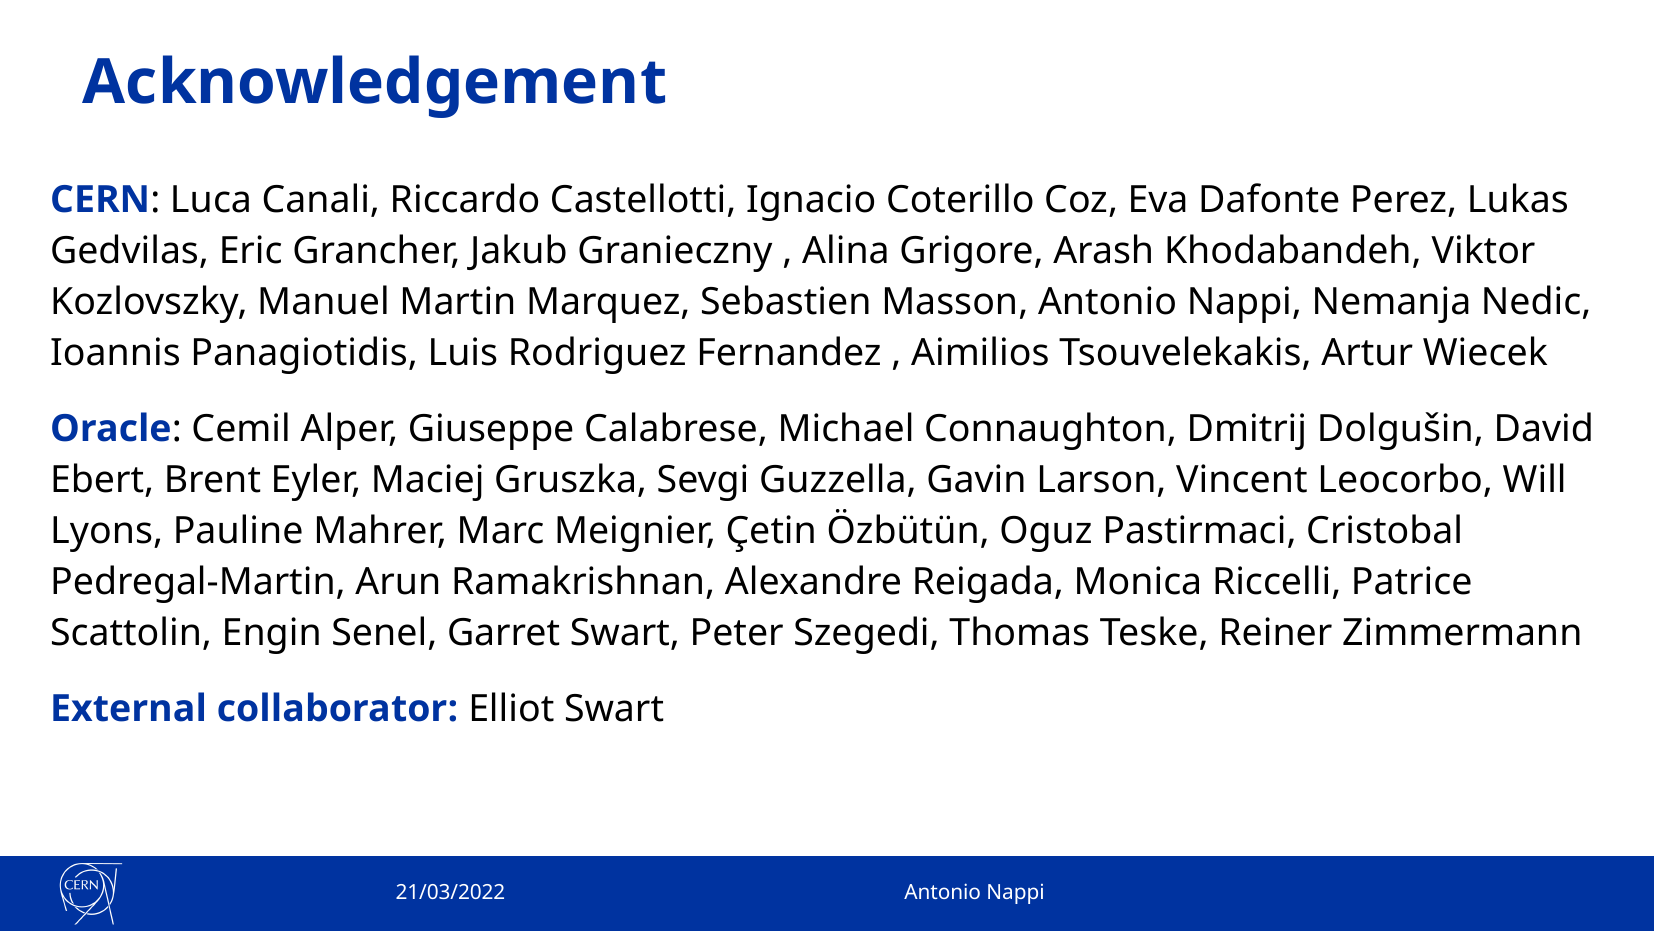

# Acknowledgement
CERN: Luca Canali, Riccardo Castellotti, Ignacio Coterillo Coz, Eva Dafonte Perez, Lukas Gedvilas, Eric Grancher, Jakub Granieczny , Alina Grigore, Arash Khodabandeh, Viktor Kozlovszky, Manuel Martin Marquez, Sebastien Masson, Antonio Nappi, Nemanja Nedic, Ioannis Panagiotidis, Luis Rodriguez Fernandez , Aimilios Tsouvelekakis, Artur Wiecek
Oracle: Cemil Alper, Giuseppe Calabrese, Michael Connaughton, Dmitrij Dolgušin, David Ebert, Brent Eyler, Maciej Gruszka, Sevgi Guzzella, Gavin Larson, Vincent Leocorbo, Will Lyons, Pauline Mahrer, Marc Meignier, Çetin Özbütün, Oguz Pastirmaci, Cristobal Pedregal-Martin, Arun Ramakrishnan, Alexandre Reigada, Monica Riccelli, Patrice Scattolin, Engin Senel, Garret Swart, Peter Szegedi, Thomas Teske, Reiner Zimmermann
External collaborator: Elliot Swart
21/03/2022
Antonio Nappi